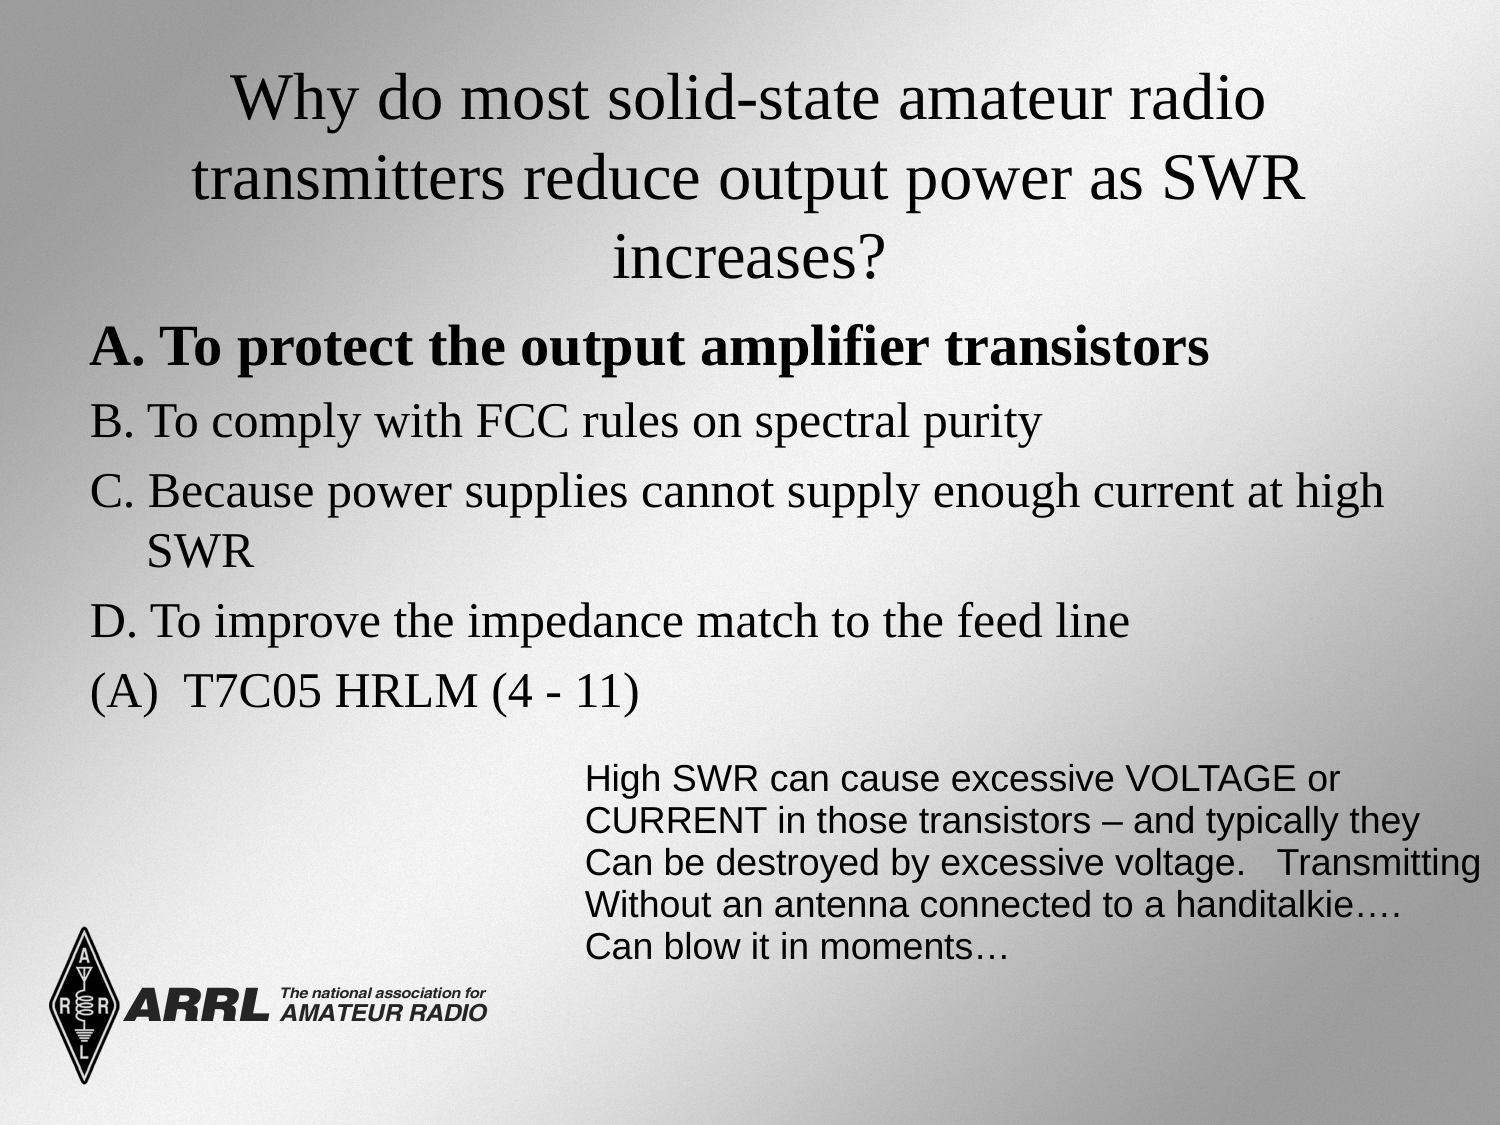

# Why do most solid-state amateur radio transmitters reduce output power as SWR increases?
A. To protect the output amplifier transistors
B. To comply with FCC rules on spectral purity
C. Because power supplies cannot supply enough current at high SWR
D. To improve the impedance match to the feed line
(A) T7C05 HRLM (4 - 11)
High SWR can cause excessive VOLTAGE or
CURRENT in those transistors – and typically they
Can be destroyed by excessive voltage. Transmitting
Without an antenna connected to a handitalkie….
Can blow it in moments…